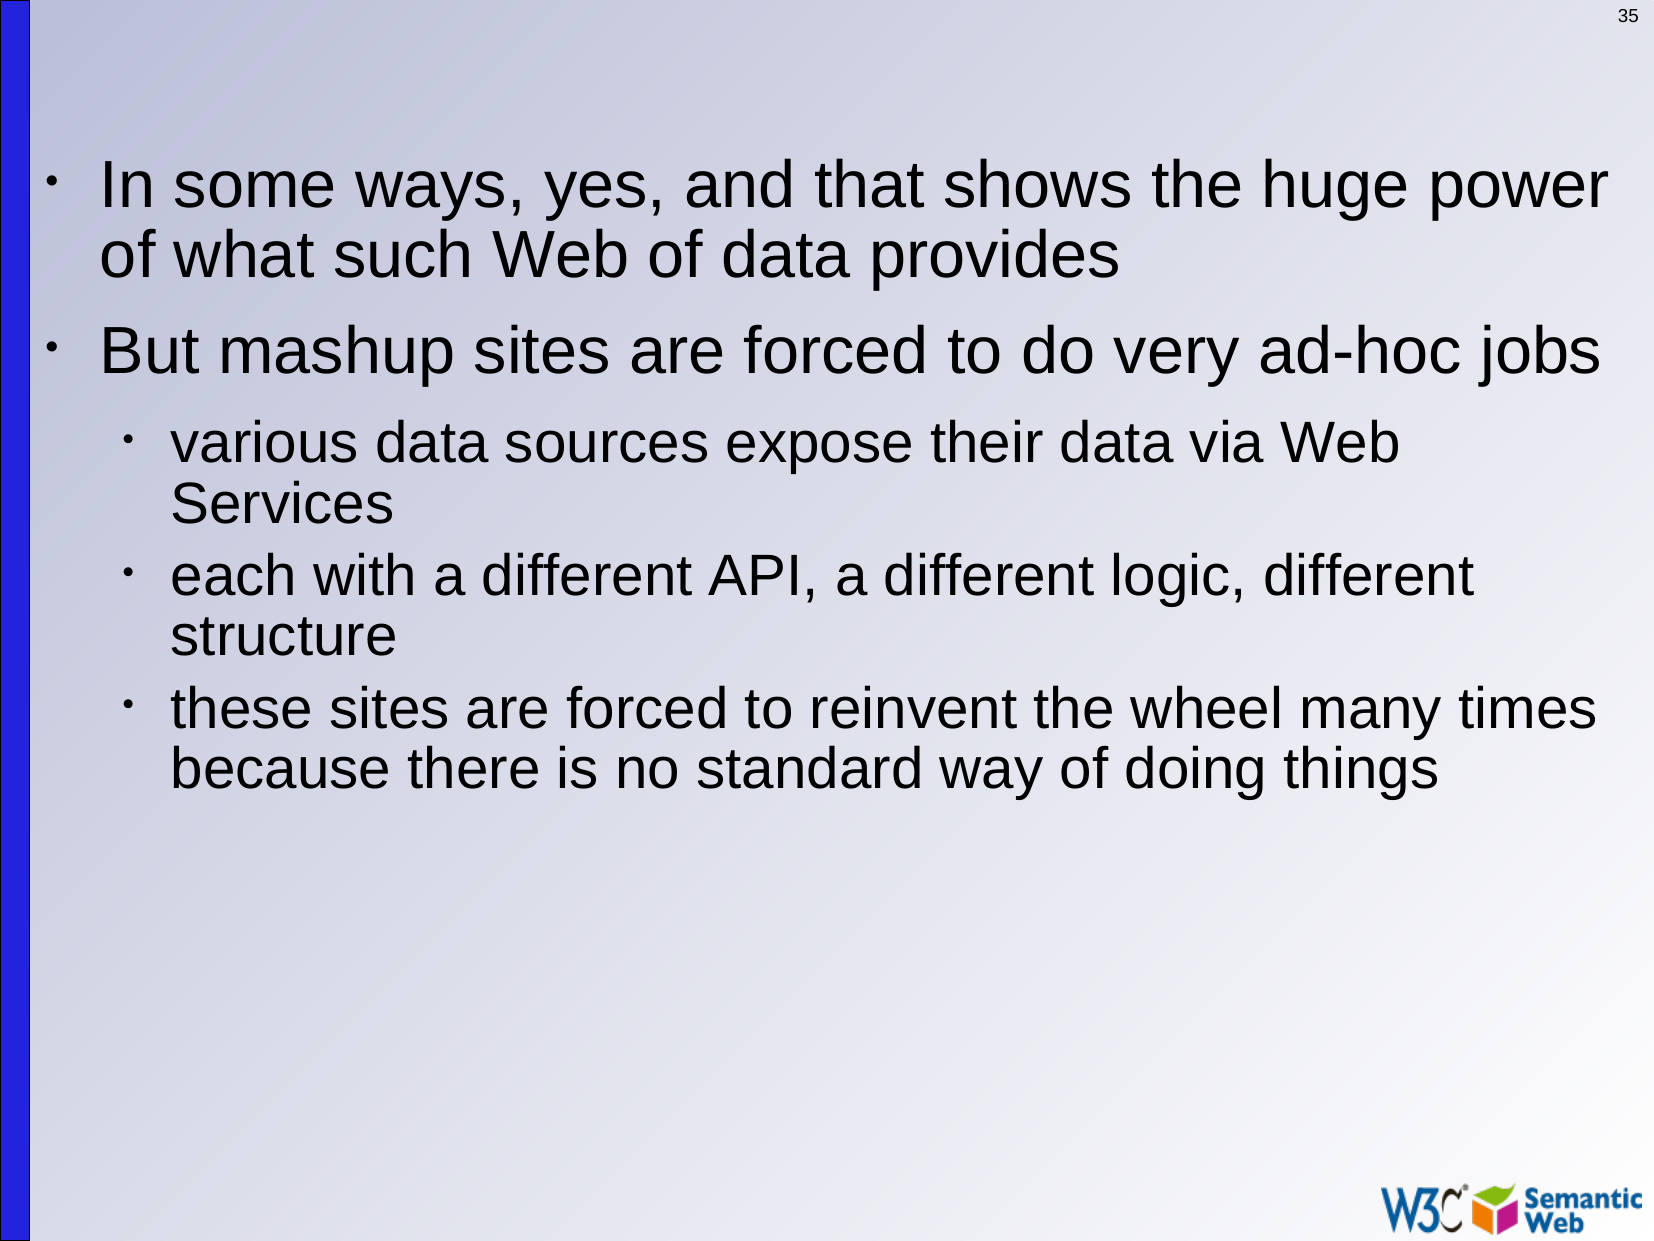

# In some ways, yes, and that shows the huge power of what such Web of data provides
But mashup sites are forced to do very ad-hoc jobs
various data sources expose their data via Web Services
each with a different API, a different logic, different structure
these sites are forced to reinvent the wheel many times because there is no standard way of doing things